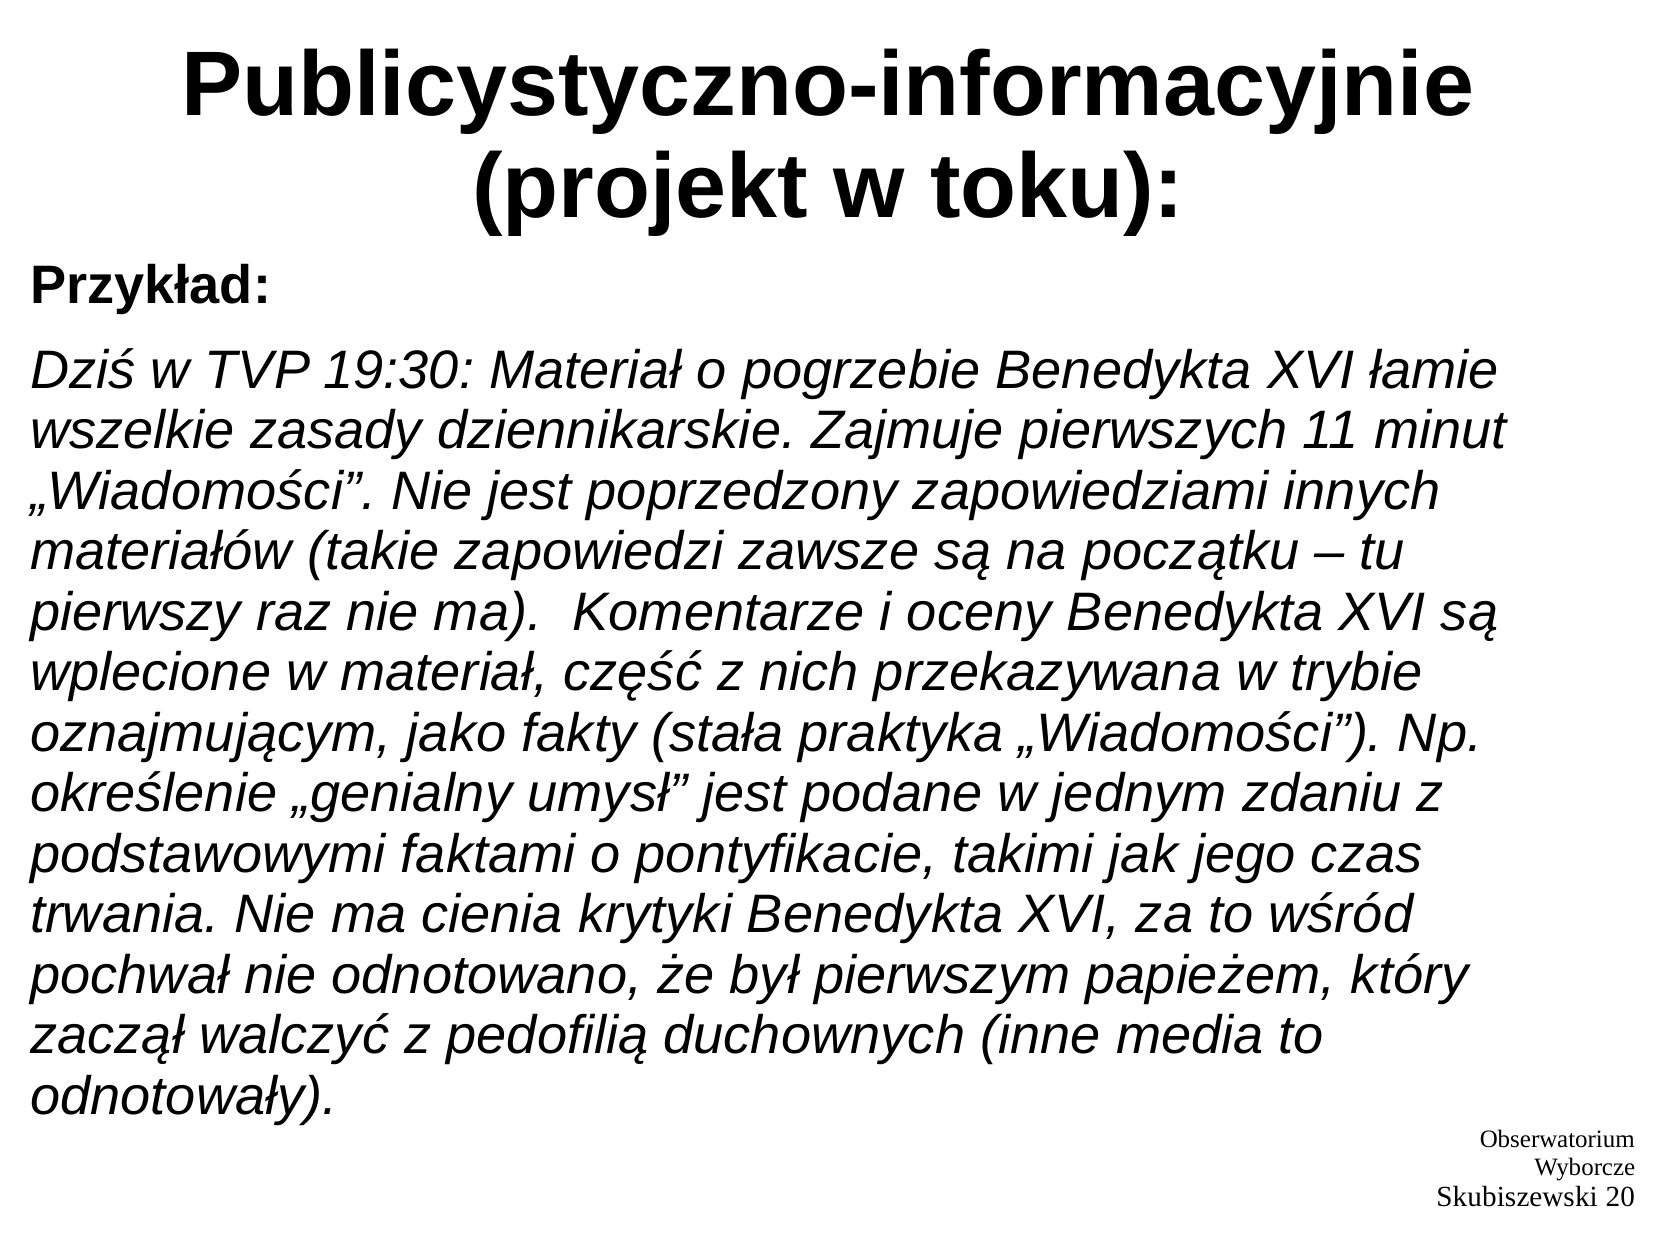

# Publicystyczno-informacyjnie (projekt w toku):
Przykład:
Dziś w TVP 19:30: Materiał o pogrzebie Benedykta XVI łamie wszelkie zasady dziennikarskie. Zajmuje pierwszych 11 minut „Wiadomości”. Nie jest poprzedzony zapowiedziami innych materiałów (takie zapowiedzi zawsze są na początku – tu pierwszy raz nie ma). Komentarze i oceny Benedykta XVI są wplecione w materiał, część z nich przekazywana w trybie oznajmującym, jako fakty (stała praktyka „Wiadomości”). Np. określenie „genialny umysł” jest podane w jednym zdaniu z podstawowymi faktami o pontyfikacie, takimi jak jego czas trwania. Nie ma cienia krytyki Benedykta XVI, za to wśród pochwał nie odnotowano, że był pierwszym papieżem, który zaczął walczyć z pedofilią duchownych (inne media to odnotowały).
20